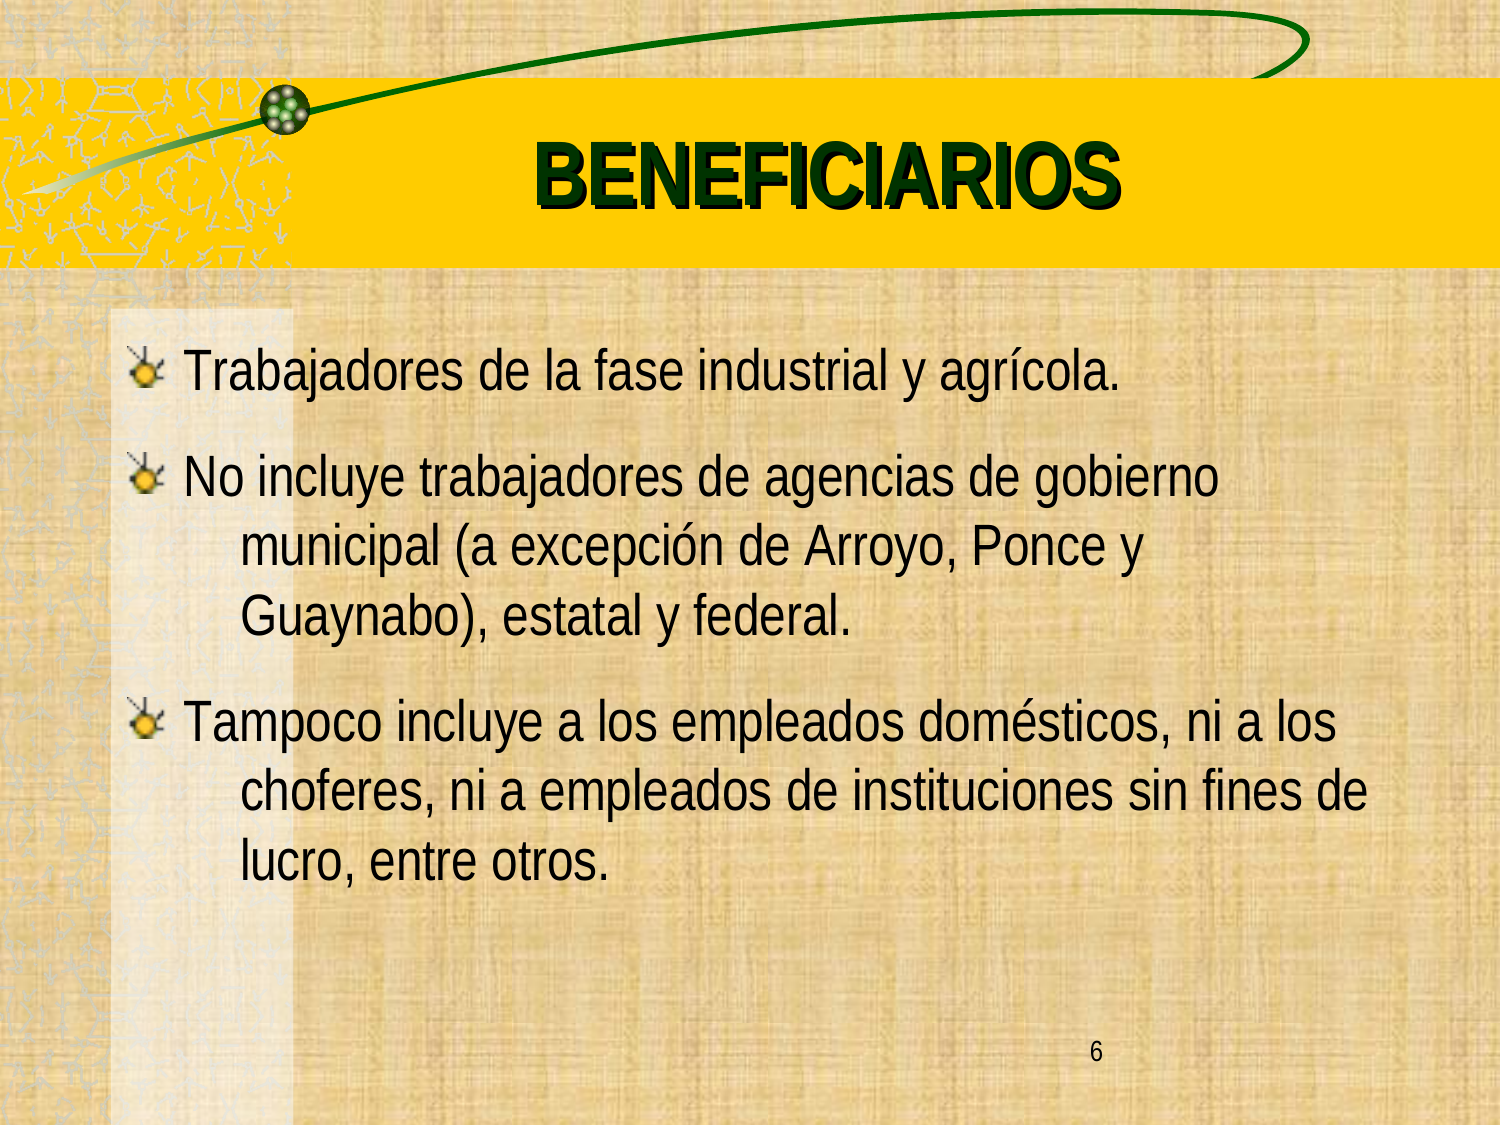

# BENEFICIARIOS
Trabajadores de la fase industrial y agrícola.
No incluye trabajadores de agencias de gobierno municipal (a excepción de Arroyo, Ponce y Guaynabo), estatal y federal.
Tampoco incluye a los empleados domésticos, ni a los choferes, ni a empleados de instituciones sin fines de lucro, entre otros.